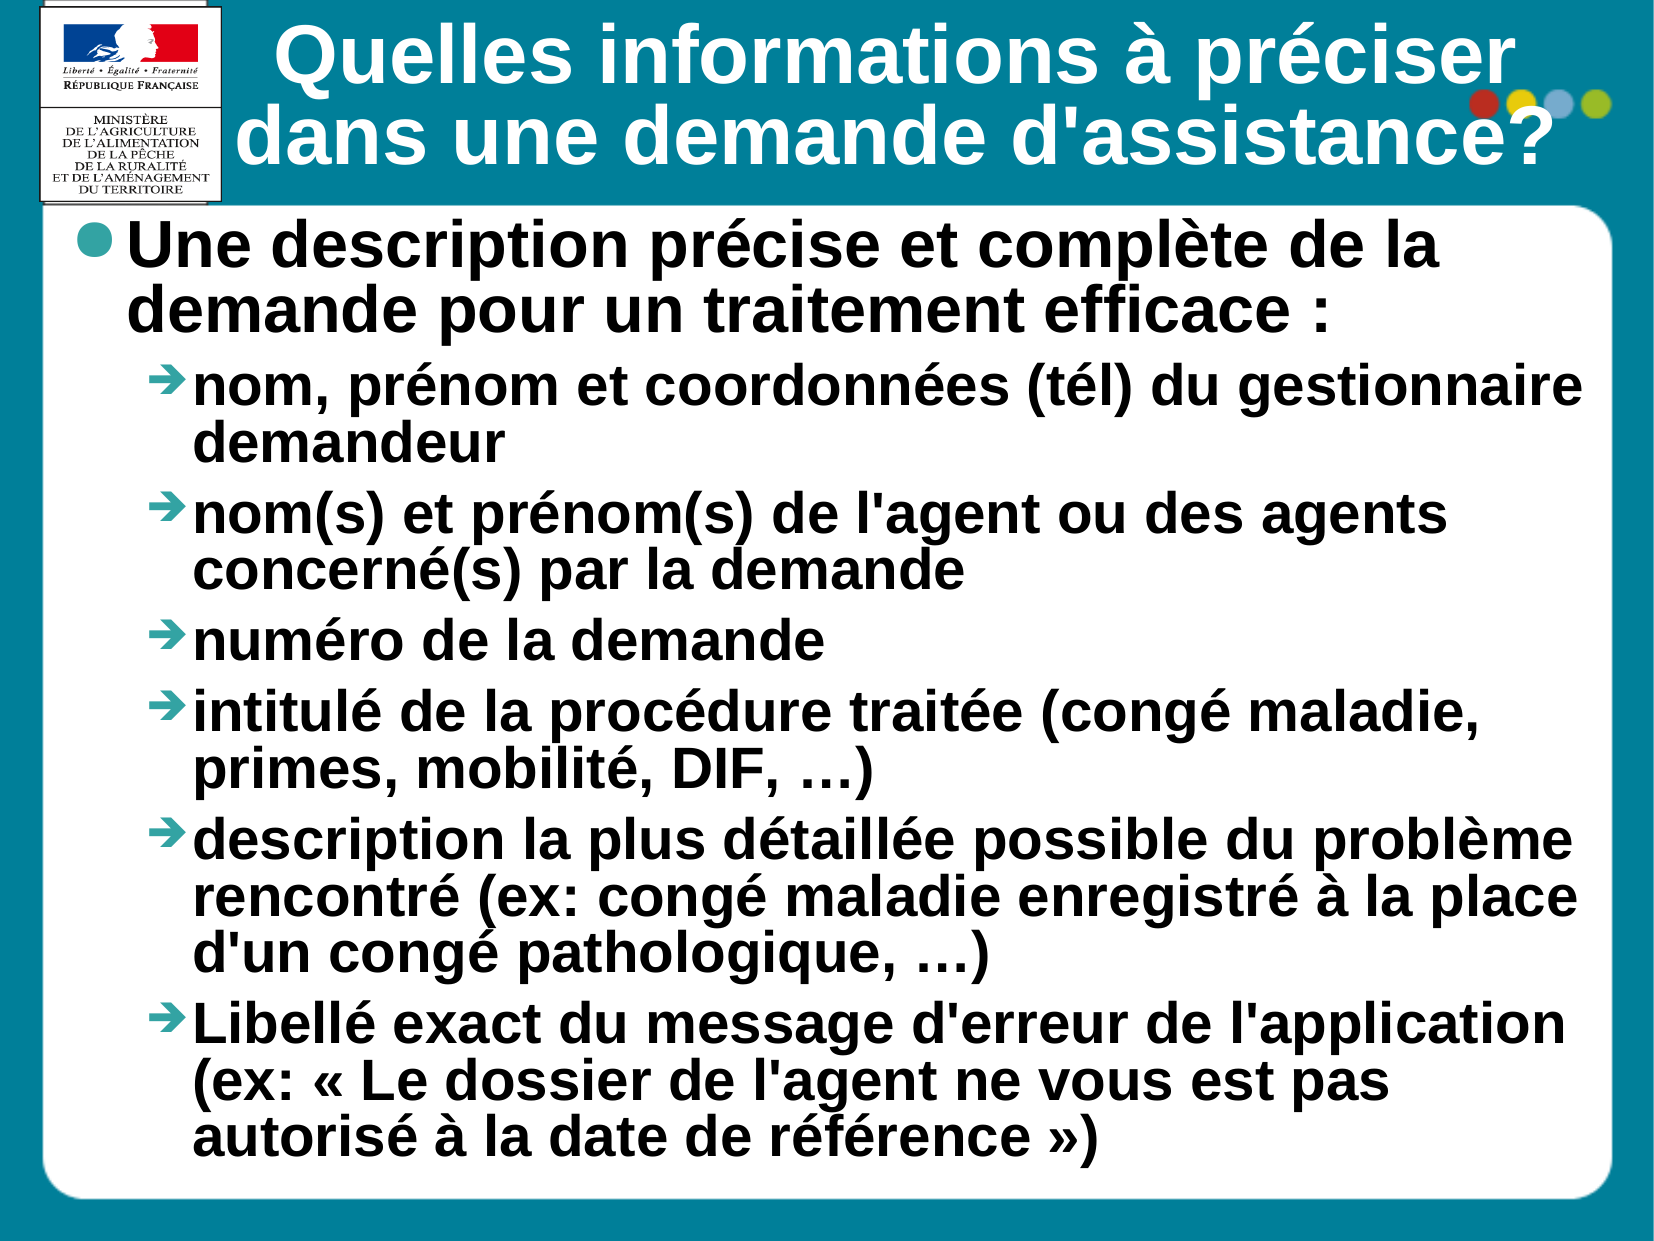

# Quelles informations à préciser dans une demande d'assistance?
Une description précise et complète de la demande pour un traitement efficace :
nom, prénom et coordonnées (tél) du gestionnaire demandeur
nom(s) et prénom(s) de l'agent ou des agents concerné(s) par la demande
numéro de la demande
intitulé de la procédure traitée (congé maladie, primes, mobilité, DIF, …)
description la plus détaillée possible du problème rencontré (ex: congé maladie enregistré à la place d'un congé pathologique, …)
Libellé exact du message d'erreur de l'application (ex: « Le dossier de l'agent ne vous est pas autorisé à la date de référence »)